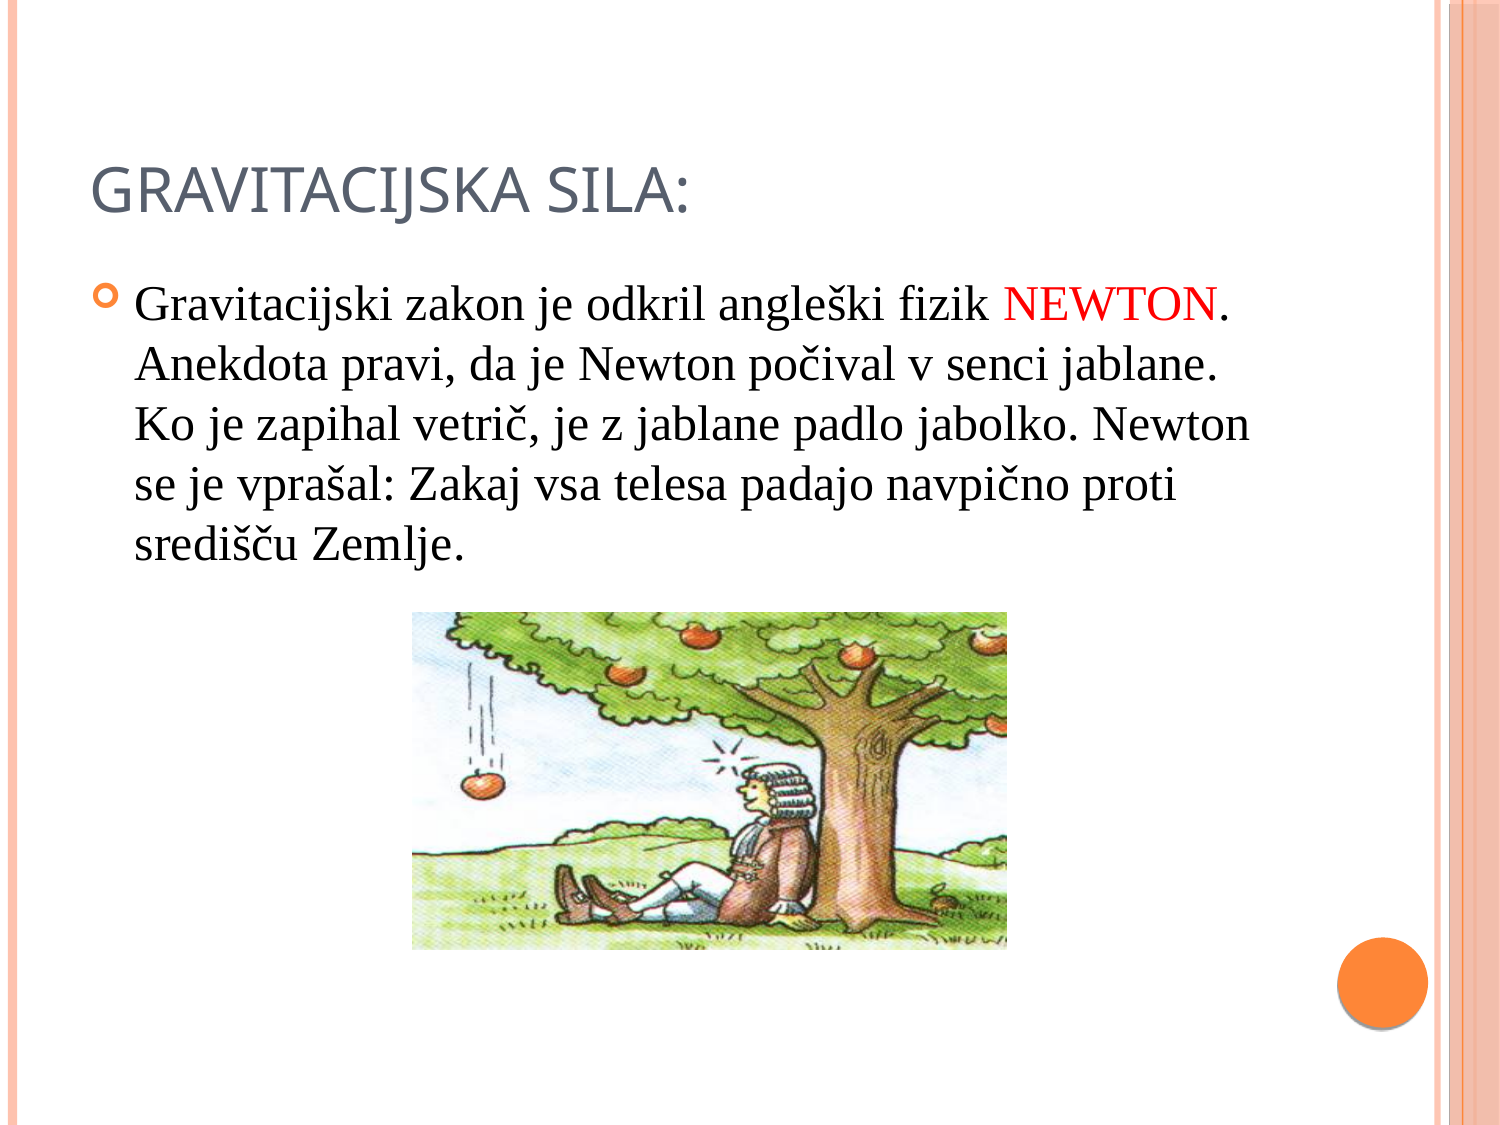

# GRAVITACIJSKA SILA:
Gravitacijski zakon je odkril angleški fizik NEWTON. Anekdota pravi, da je Newton počival v senci jablane. Ko je zapihal vetrič, je z jablane padlo jabolko. Newton se je vprašal: Zakaj vsa telesa padajo navpično proti središču Zemlje.